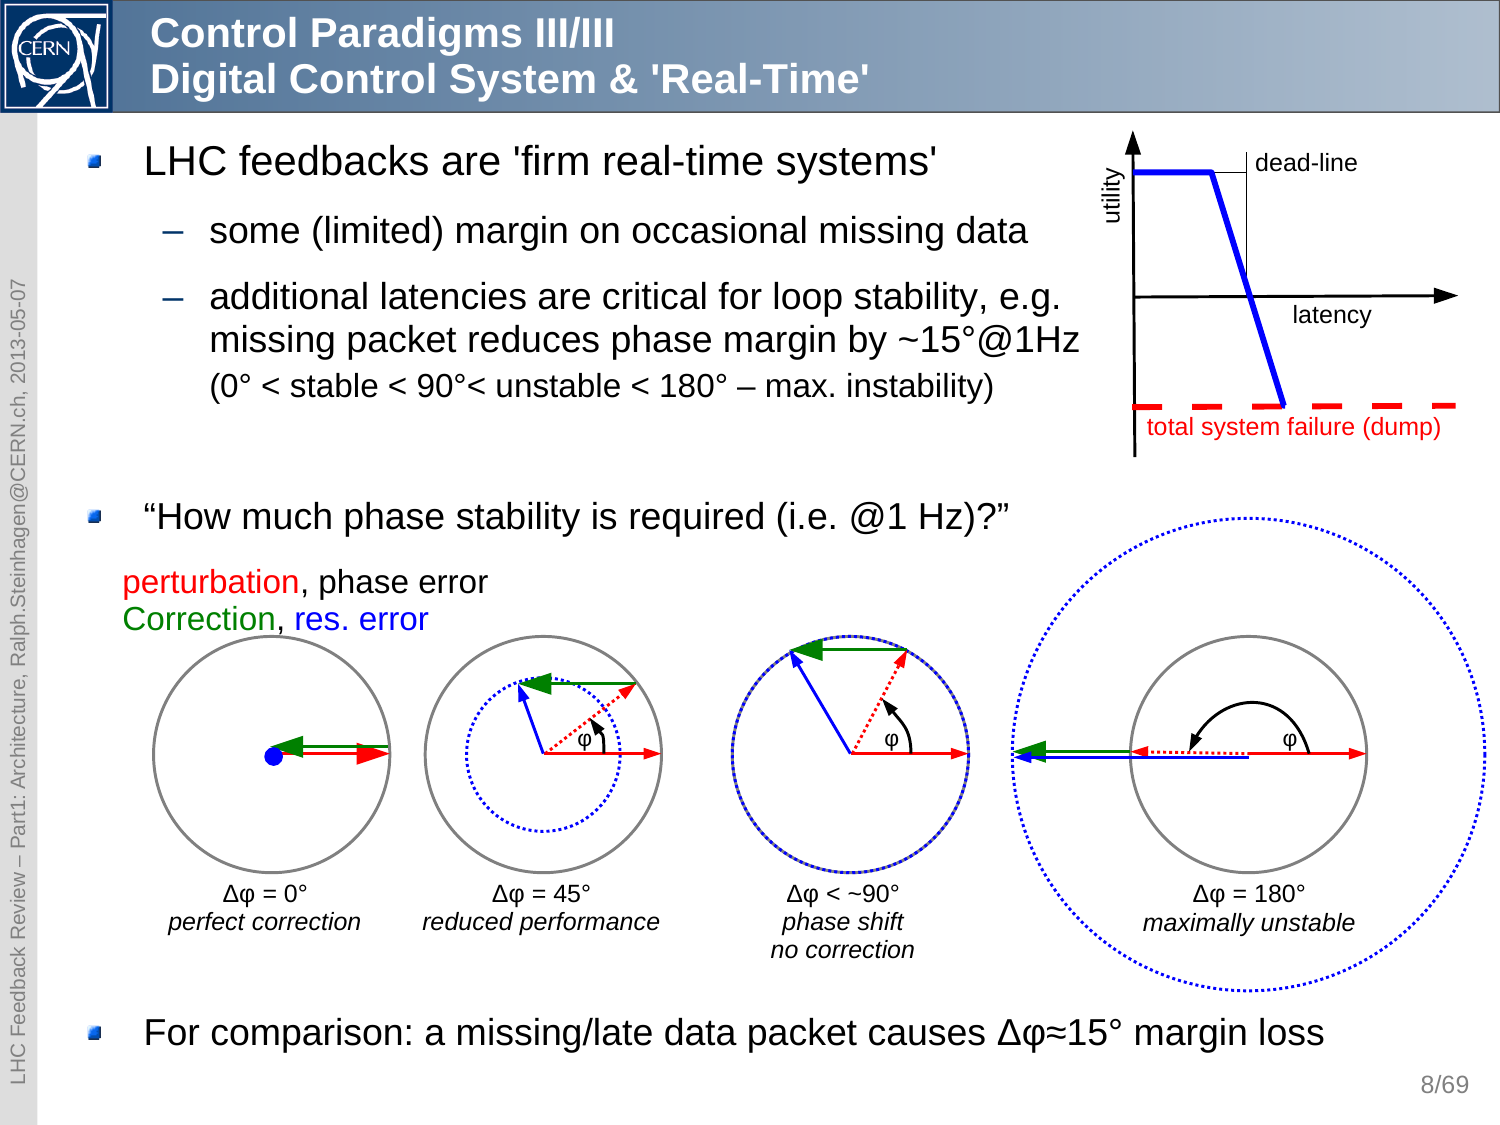

# Control Paradigms III/III Digital Control System & 'Real-Time'
dead-line
utility
latency
total system failure (dump)
LHC feedbacks are 'firm real-time systems'
some (limited) margin on occasional missing data
additional latencies are critical for loop stability, e.g. 			missing packet reduces phase margin by ~15°@1Hz 			(0° < stable < 90°< unstable < 180° – max. instability)
“How much phase stability is required (i.e. @1 Hz)?”
For comparison: a missing/late data packet causes Δφ≈15° margin loss
φ
perturbation, phase error
Correction, res. error
φ
φ
Δφ = 0°
perfect correction
Δφ = 45°
reduced performance
Δφ < ~90°
phase shift
no correction
Δφ = 180°
maximally unstable